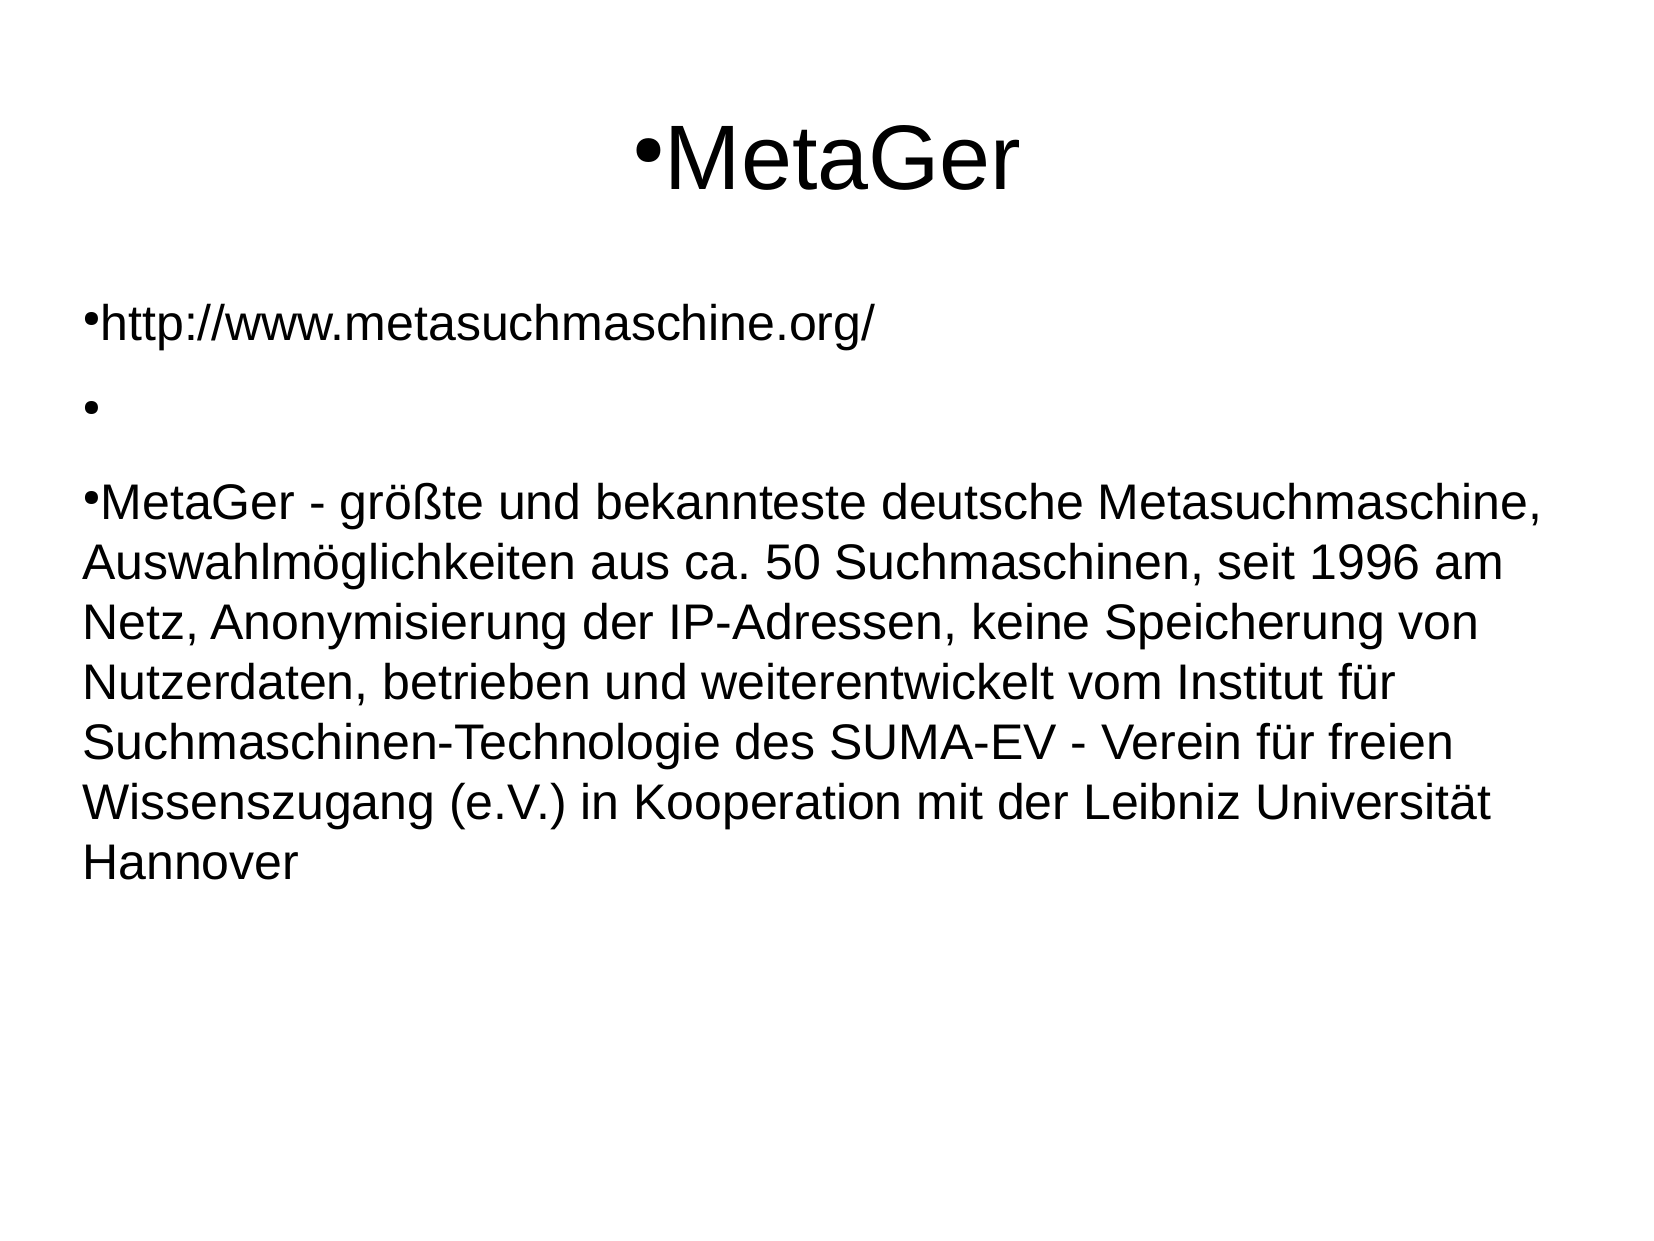

# MetaGer
http://www.metasuchmaschine.org/
MetaGer - größte und bekannteste deutsche Metasuchmaschine, Auswahlmöglichkeiten aus ca. 50 Suchmaschinen, seit 1996 am Netz, Anonymisierung der IP-Adressen, keine Speicherung von Nutzerdaten, betrieben und weiterentwickelt vom Institut für Suchmaschinen-Technologie des SUMA-EV - Verein für freien Wissenszugang (e.V.) in Kooperation mit der Leibniz Universität Hannover